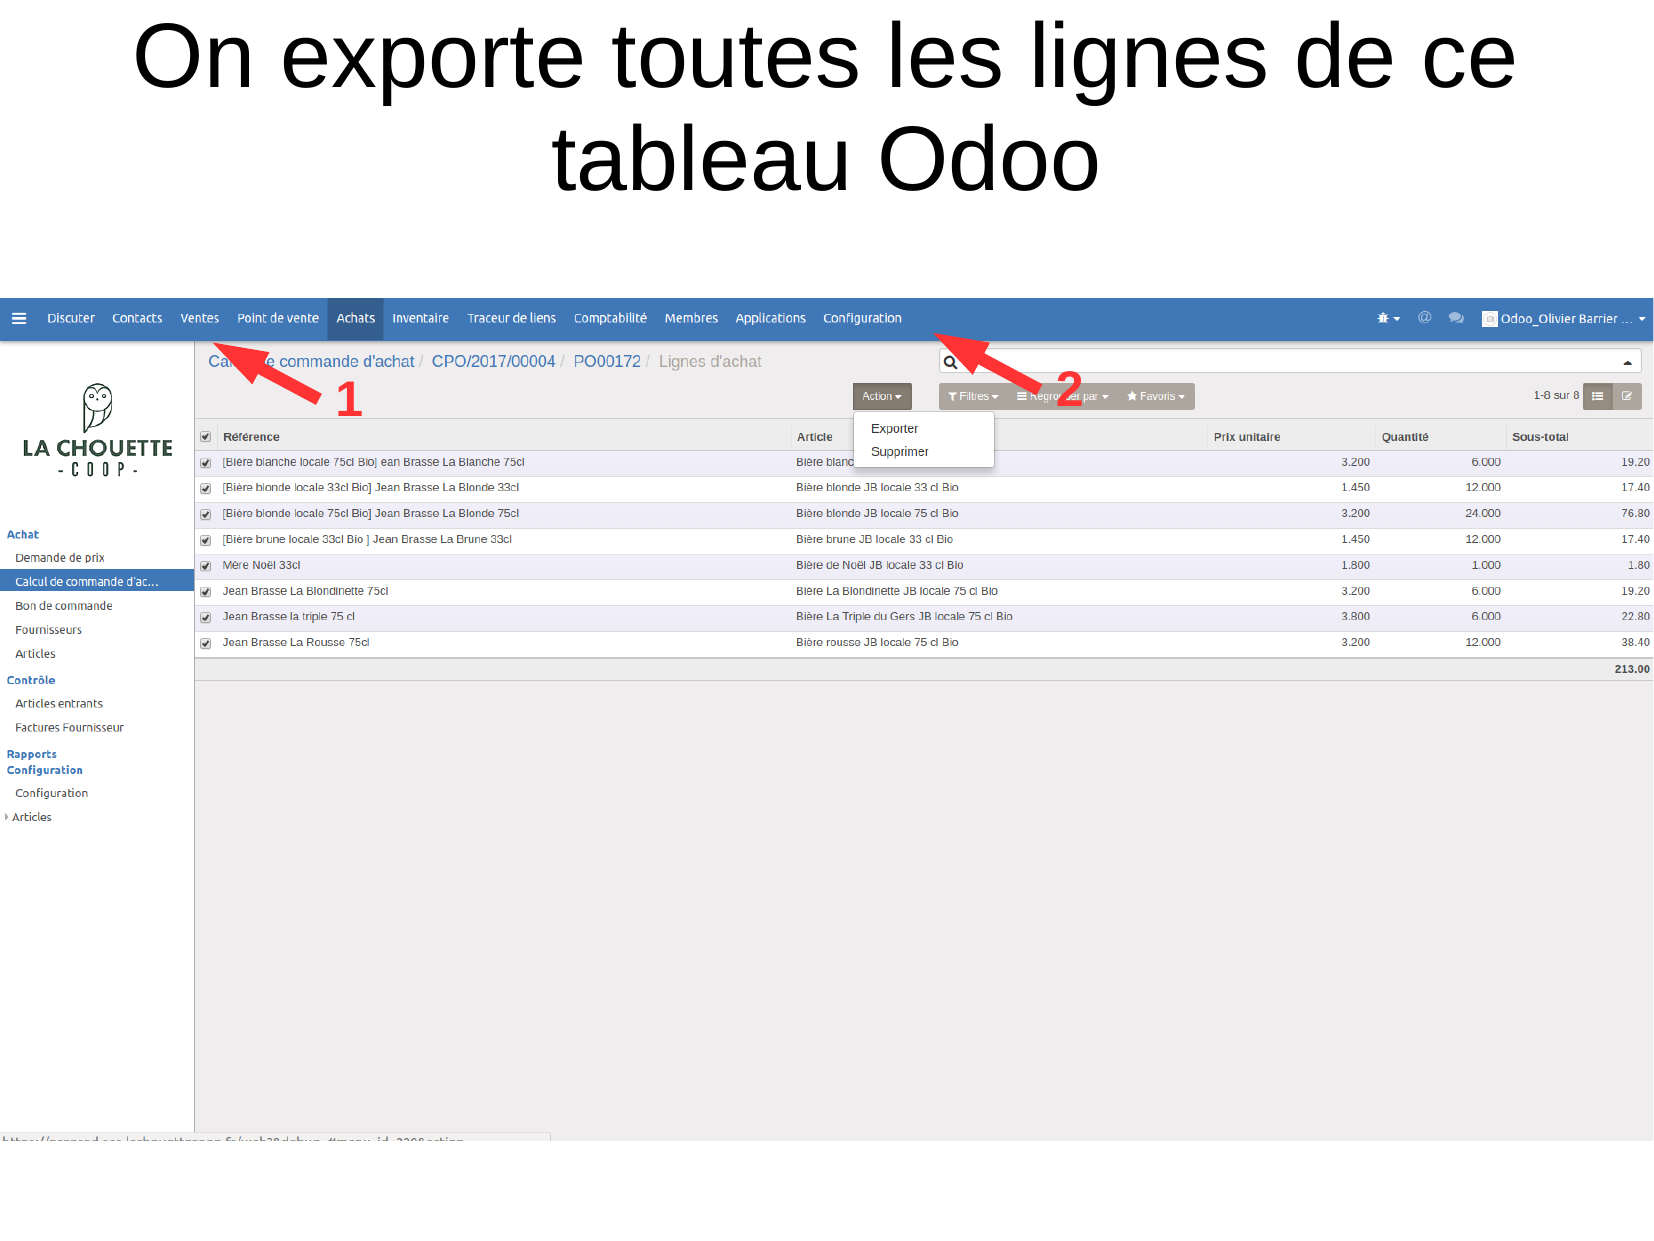

# On exporte toutes les lignes de ce tableau Odoo
2
1